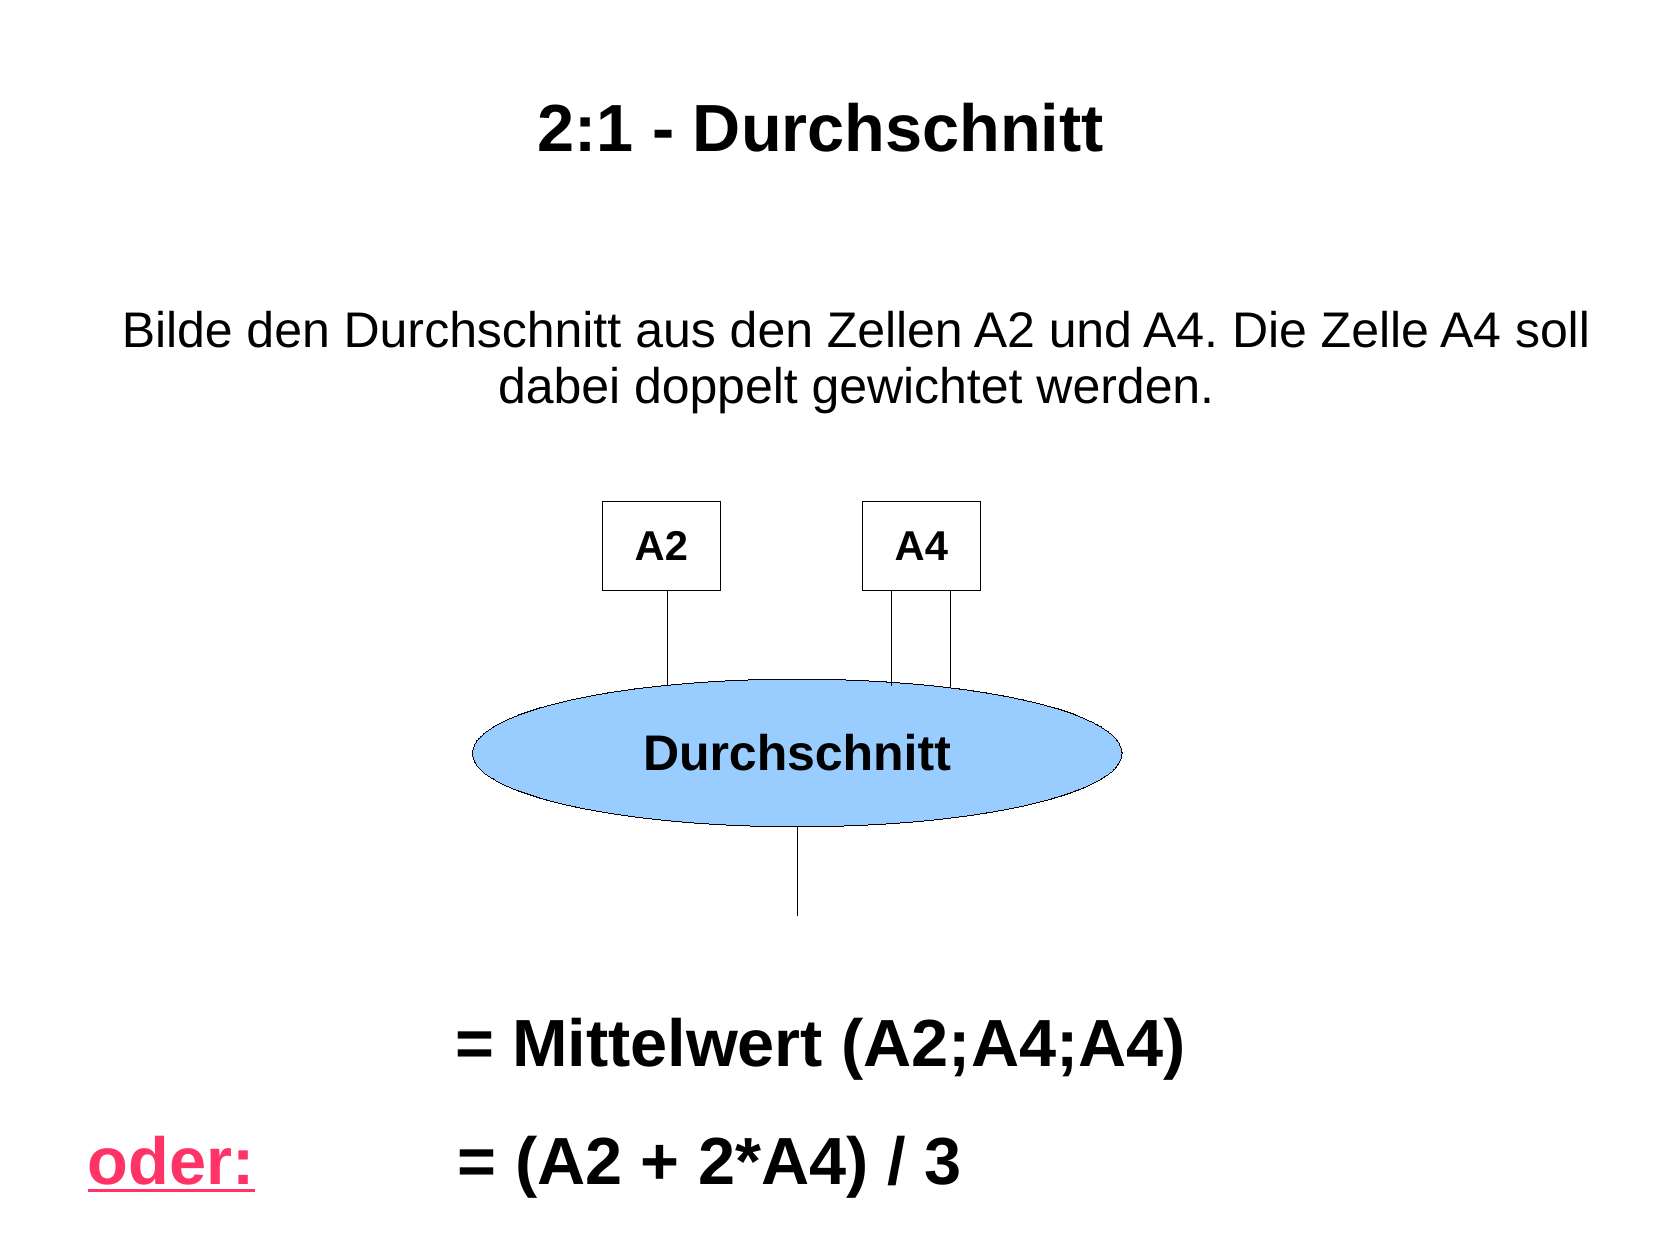

# 2:1 - Durchschnitt
Bilde den Durchschnitt aus den Zellen A2 und A4. Die Zelle A4 soll dabei doppelt gewichtet werden.
A2
A4
Durchschnitt
= Mittelwert (A2;A4;A4)
oder: = (A2 + 2*A4) / 3